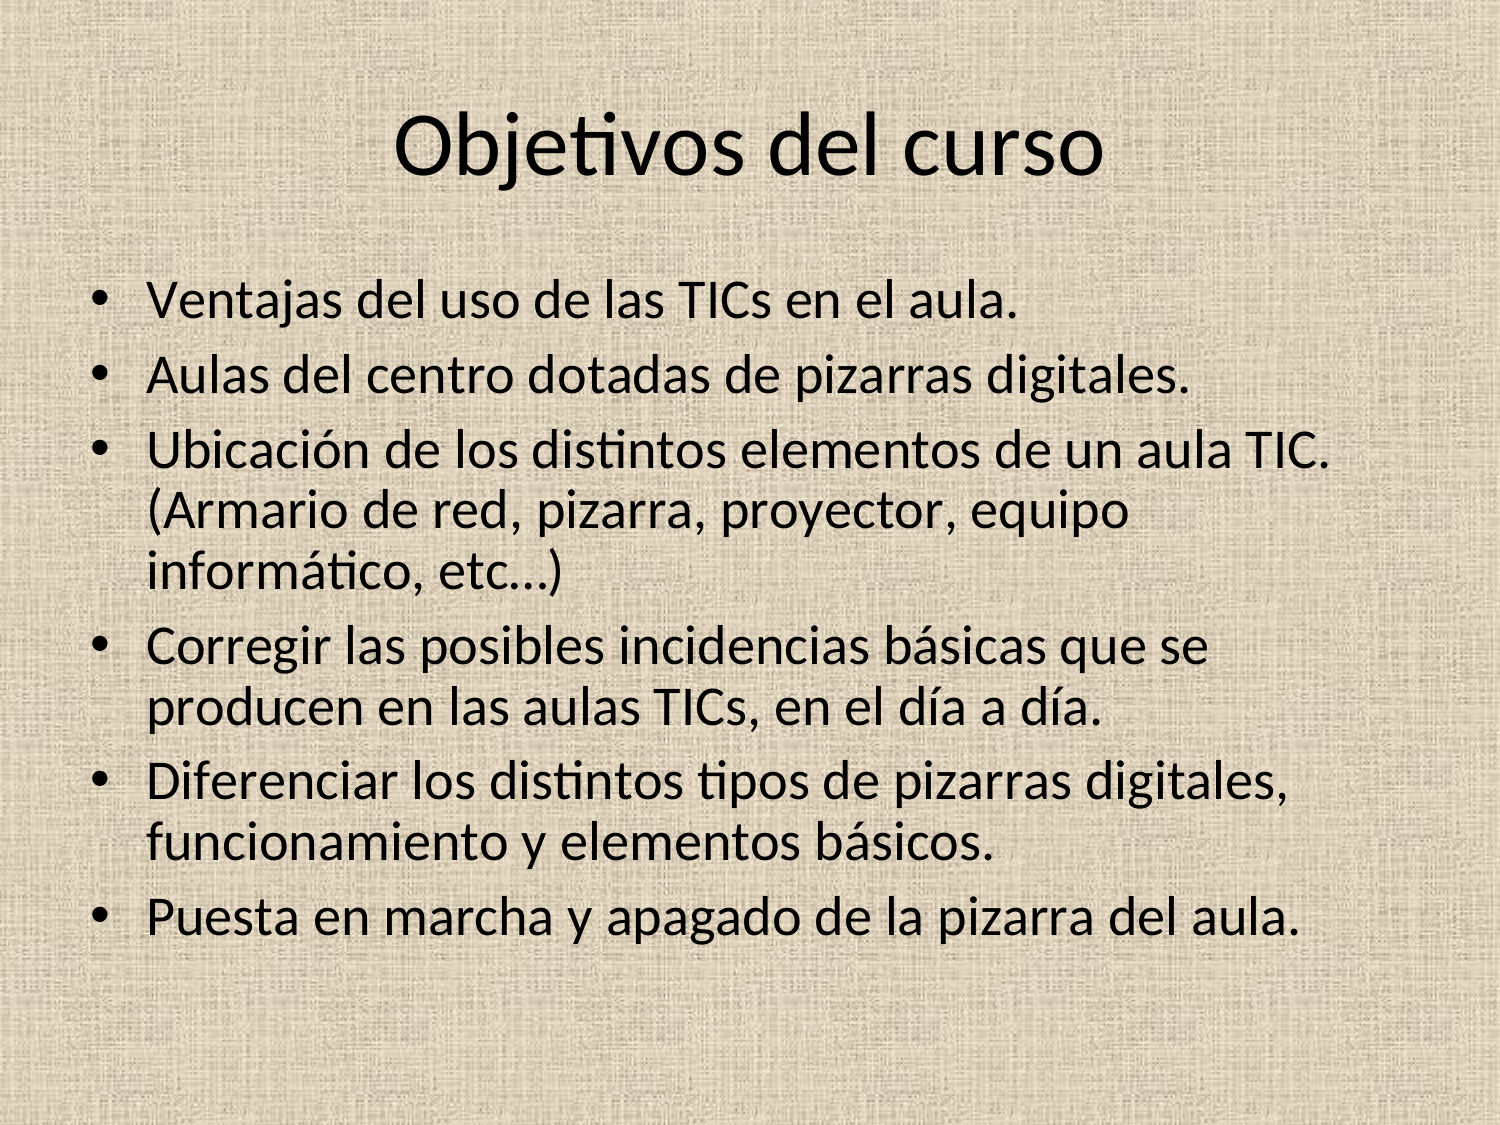

# Objetivos del curso
Ventajas del uso de las TICs en el aula.
Aulas del centro dotadas de pizarras digitales.
Ubicación de los distintos elementos de un aula TIC. (Armario de red, pizarra, proyector, equipo informático, etc…)
Corregir las posibles incidencias básicas que se producen en las aulas TICs, en el día a día.
Diferenciar los distintos tipos de pizarras digitales, funcionamiento y elementos básicos.
Puesta en marcha y apagado de la pizarra del aula.